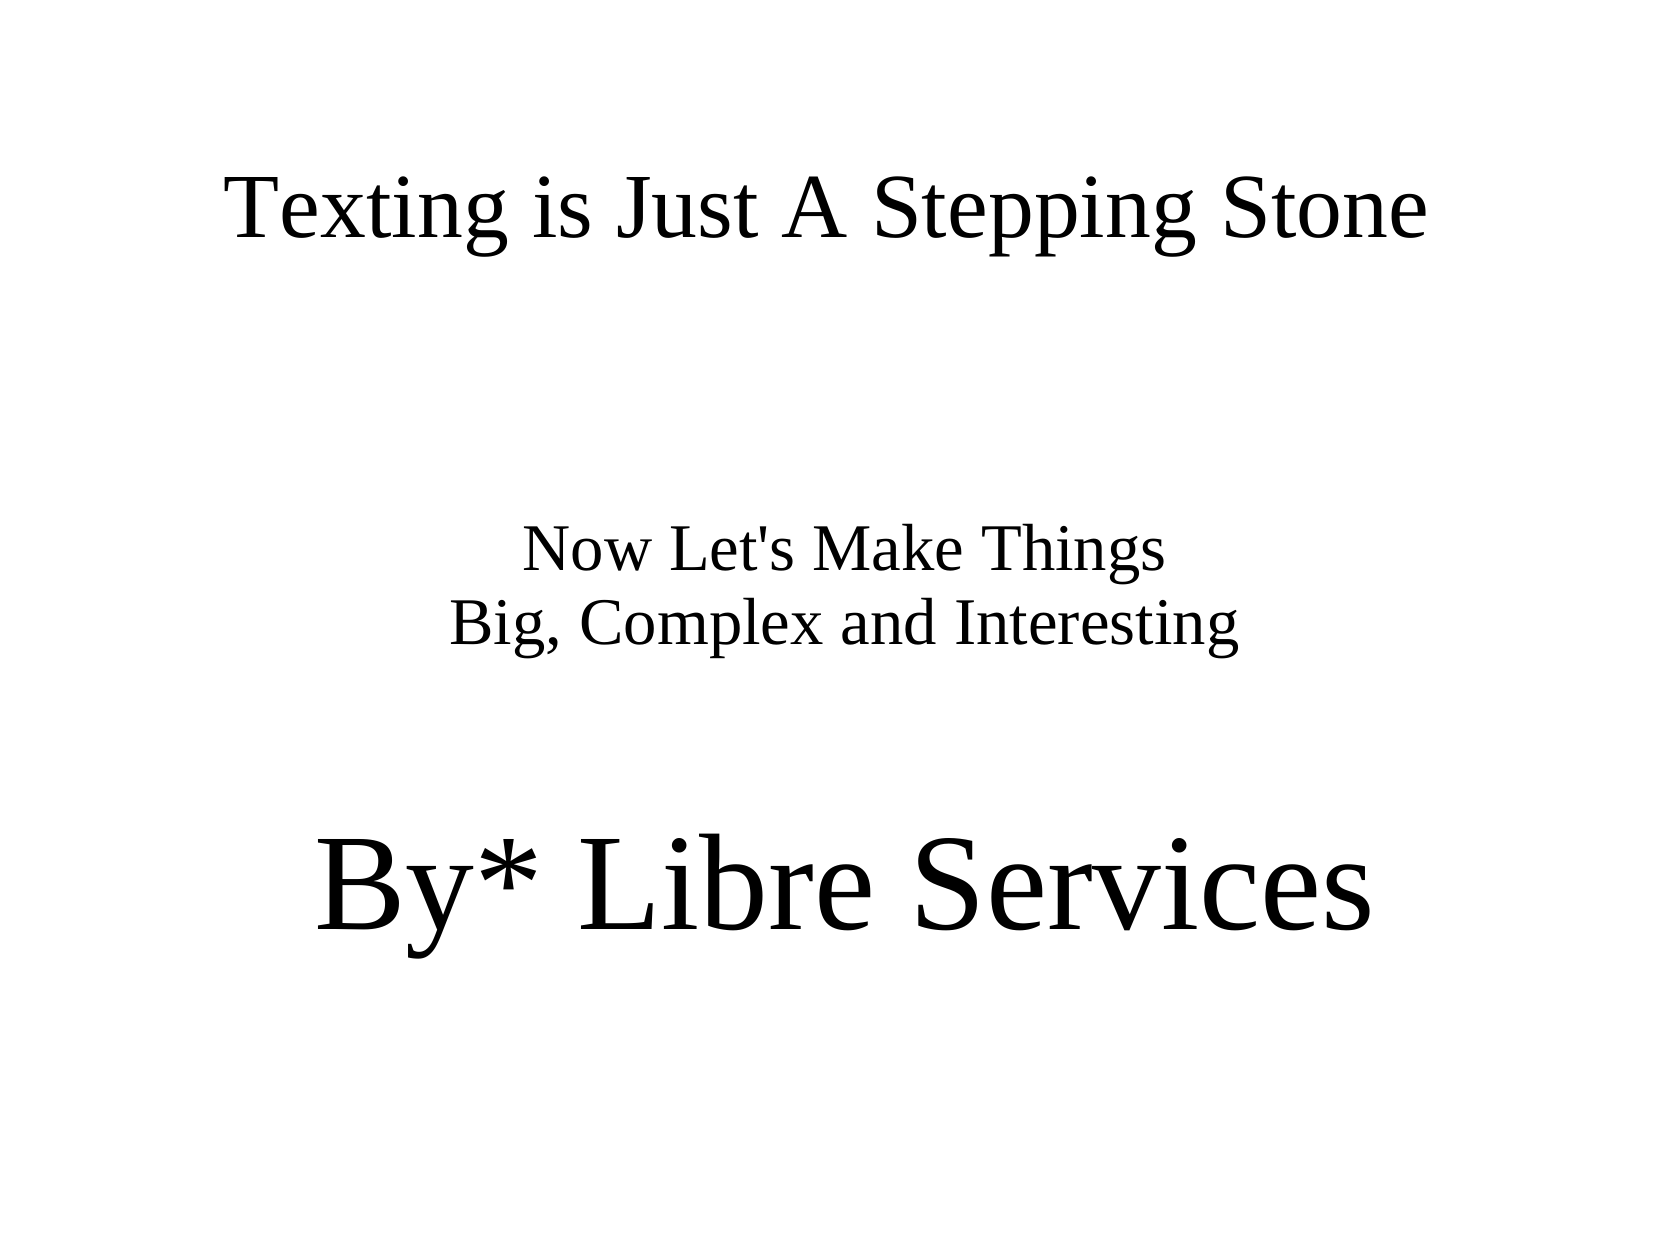

# Texting is Just A Stepping Stone
Now Let's Make Things
Big, Complex and Interesting
By* Libre Services